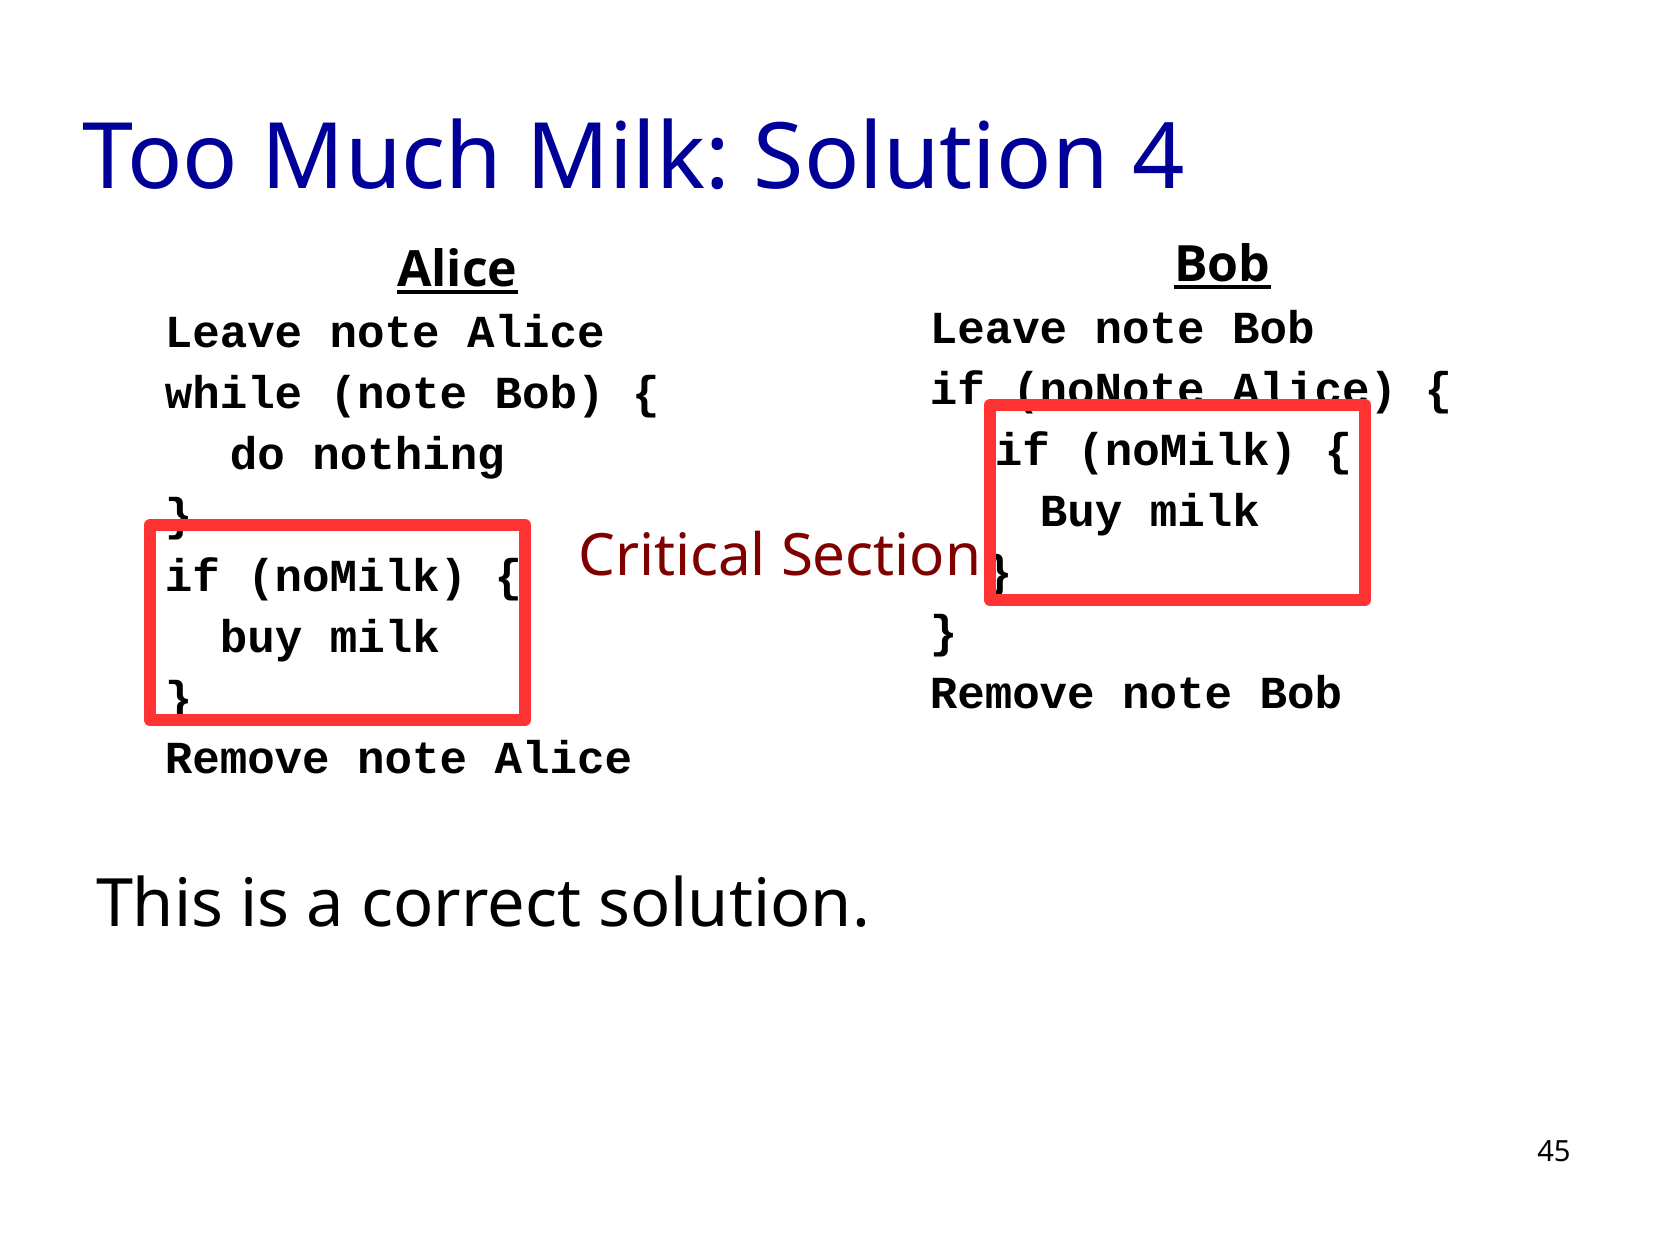

# Too Much Milk: Solution 4
Bob
Leave note Bob
if (noNote Alice) {
	 if (noMilk) {
 Buy milk
 }
}
Remove note Bob
Alice
Leave note Alice
while (note Bob) {
	 do nothing
}
if (noMilk) {
 buy milk
}
Remove note Alice
Critical Section
This is a correct solution.
45